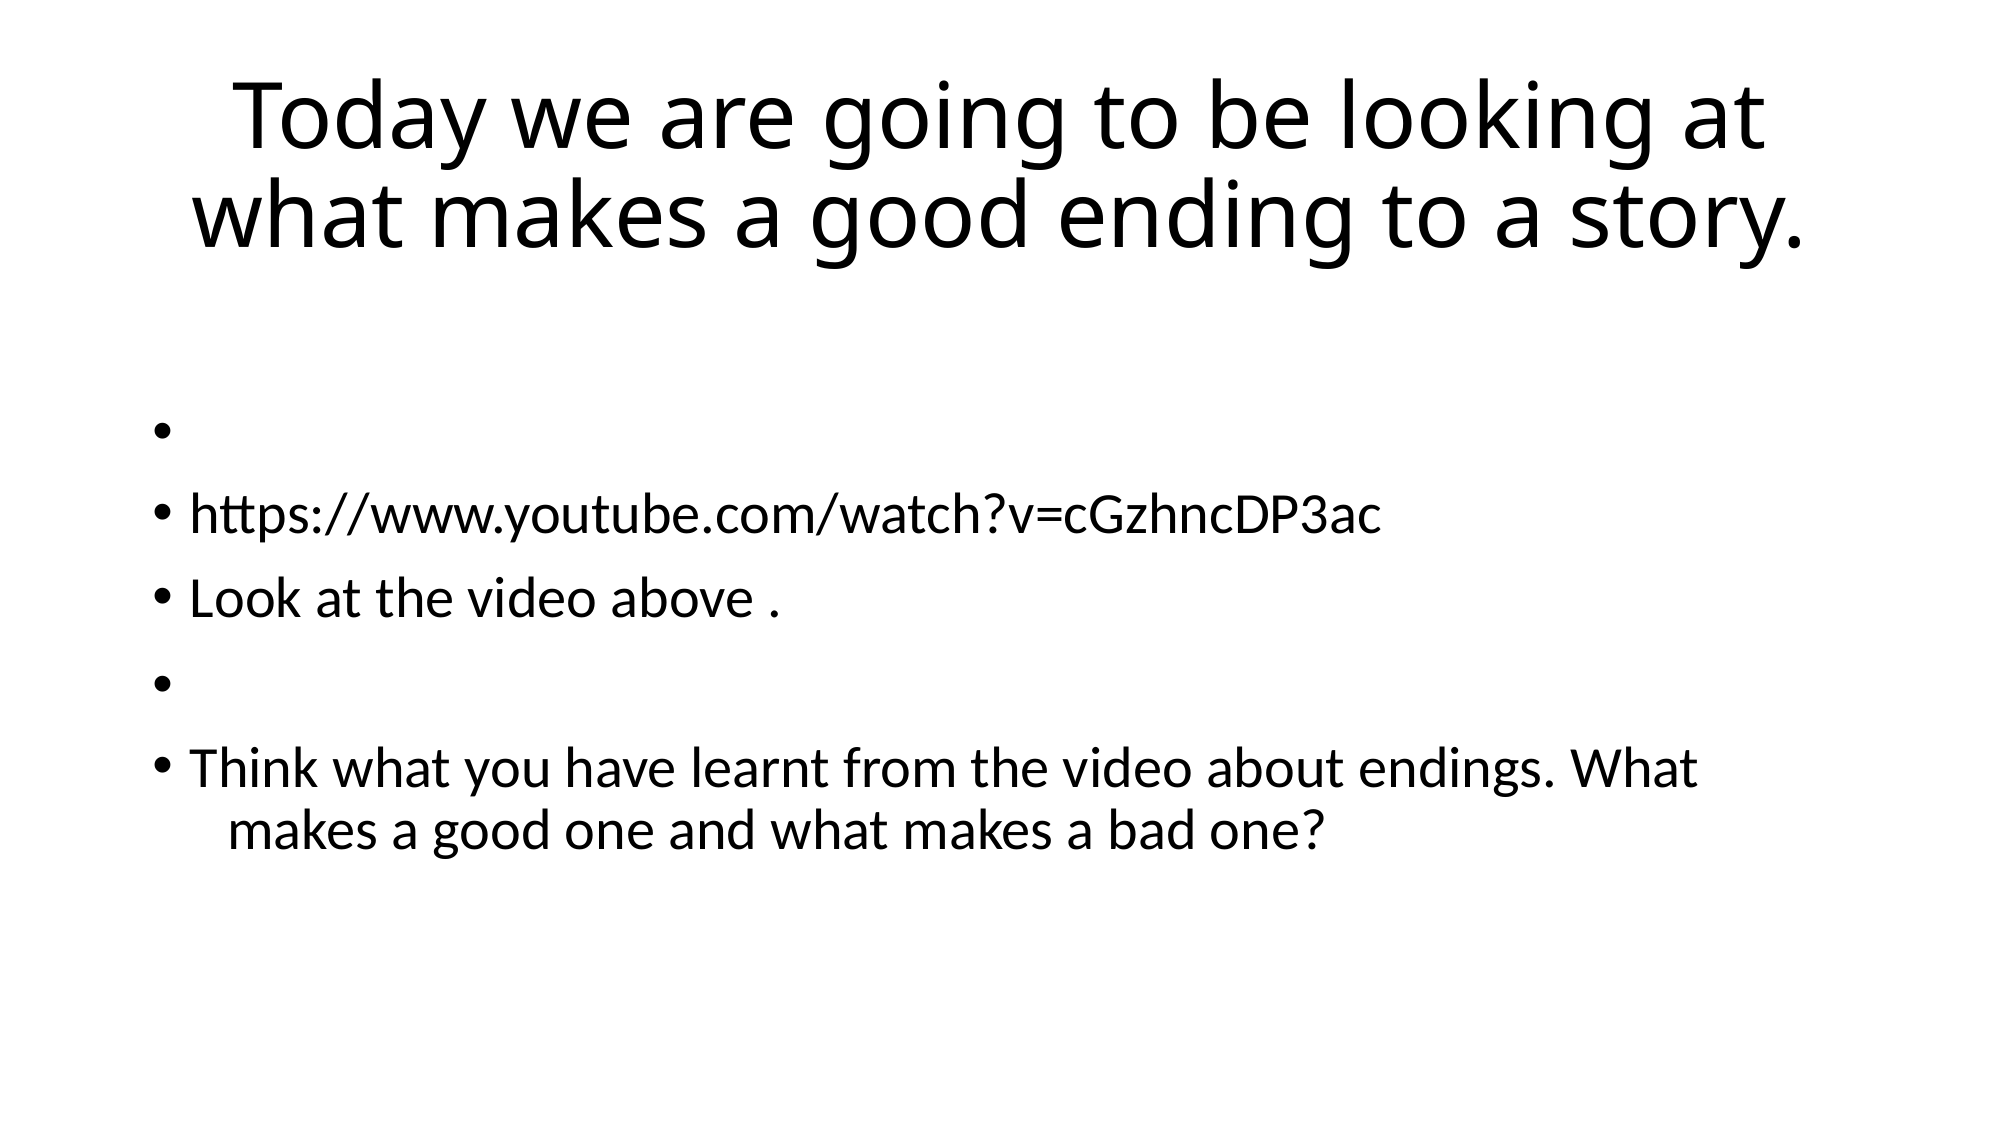

# Today we are going to be looking at what makes a good ending to a story.
https://www.youtube.com/watch?v=cGzhncDP3ac
Look at the video above .
Think what you have learnt from the video about endings. What makes a good one and what makes a bad one?